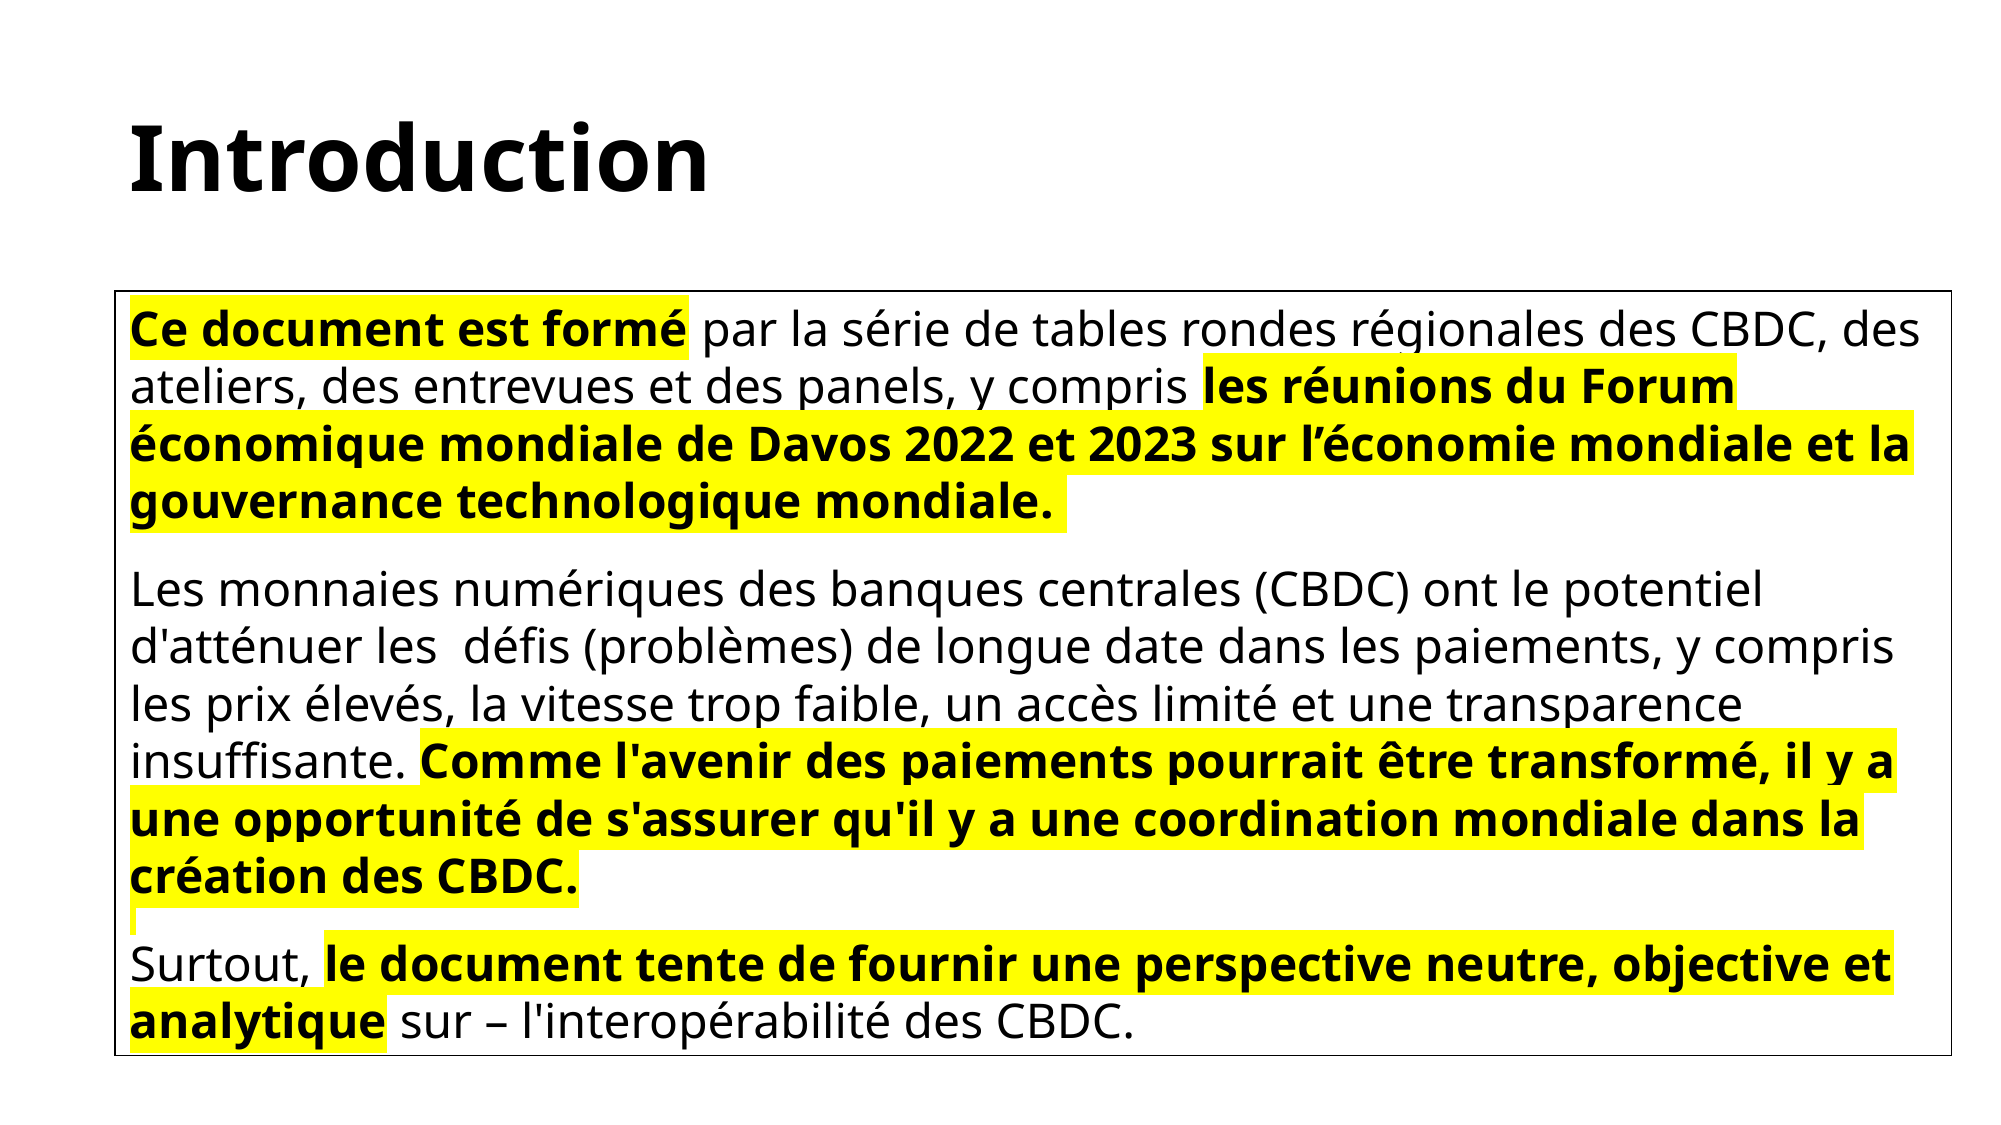

Introduction
Ce document est formé par la série de tables rondes régionales des CBDC, des ateliers, des entrevues et des panels, y compris les réunions du Forum économique mondiale de Davos 2022 et 2023 sur l’économie mondiale et la gouvernance technologique mondiale.
Les monnaies numériques des banques centrales (CBDC) ont le potentiel d'atténuer les défis (problèmes) de longue date dans les paiements, y compris les prix élevés, la vitesse trop faible, un accès limité et une transparence insuffisante. Comme l'avenir des paiements pourrait être transformé, il y a une opportunité de s'assurer qu'il y a une coordination mondiale dans la création des CBDC.
Surtout, le document tente de fournir une perspective neutre, objective et analytique sur – l'interopérabilité des CBDC.